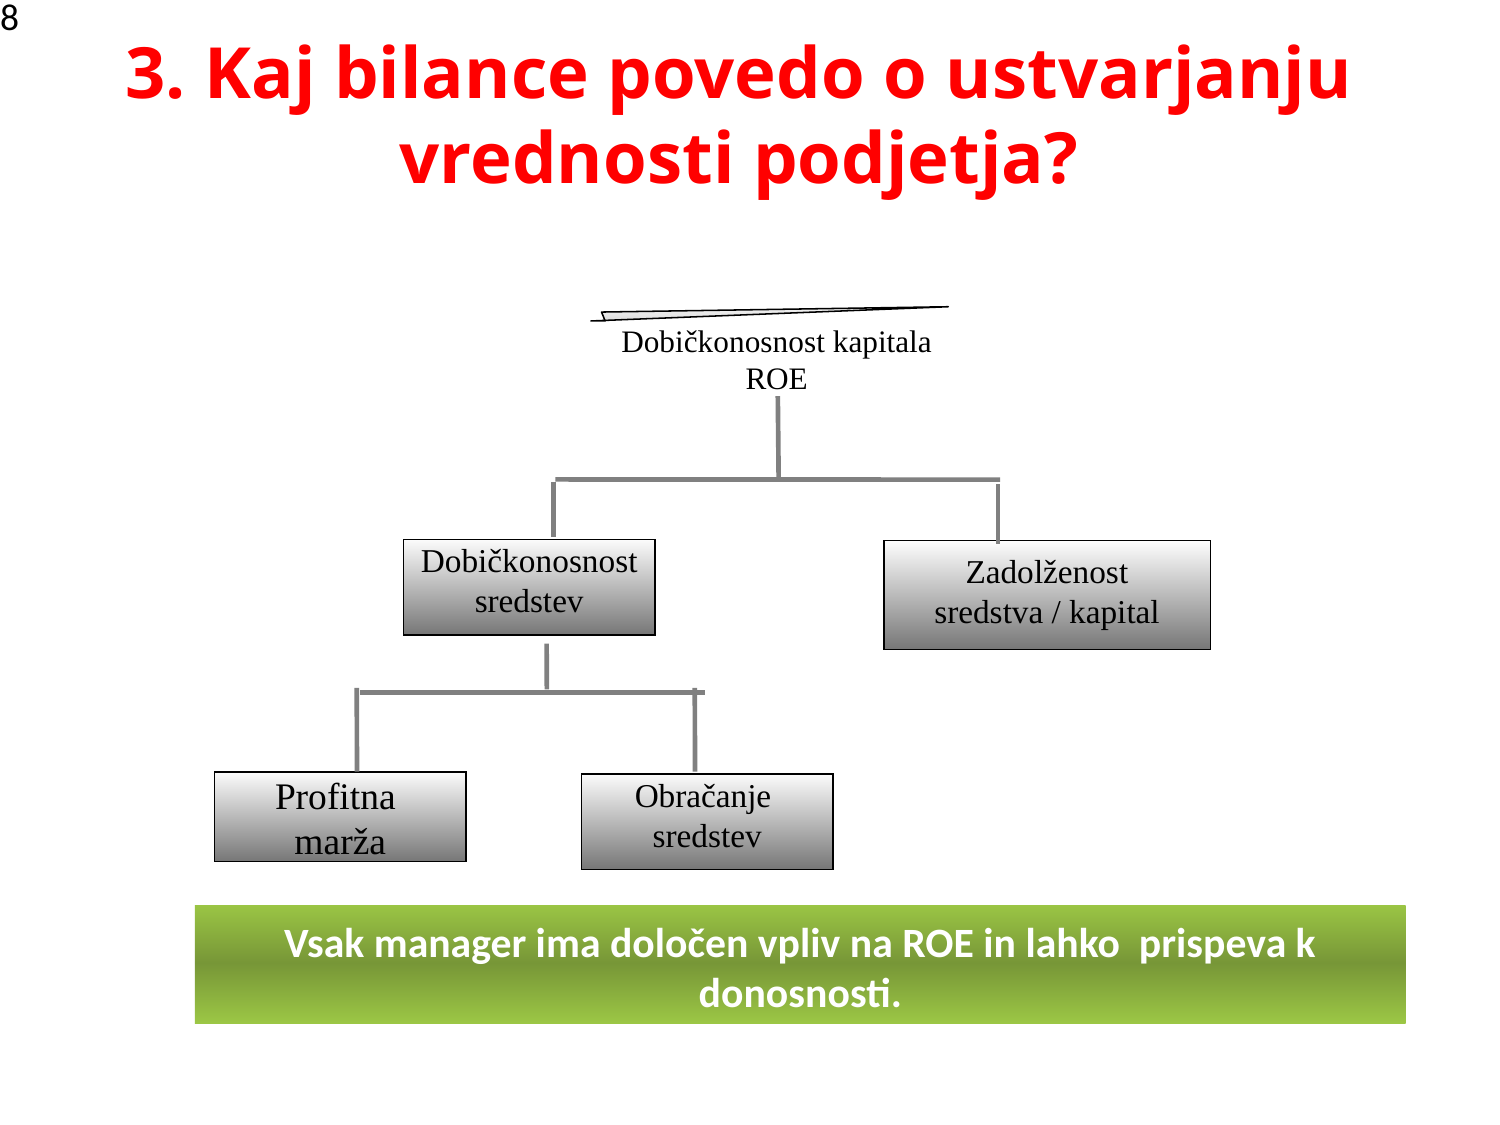

# 3. Kaj bilance povedo o ustvarjanju vrednosti podjetja?
Dobičkonosnost kapitala
ROE
Dobičkonosnost sredstev
Zadolženost
sredstva / kapital
Profitna
marža
Obračanje
sredstev
Vsak manager ima določen vpliv na ROE in lahko prispeva k donosnosti.